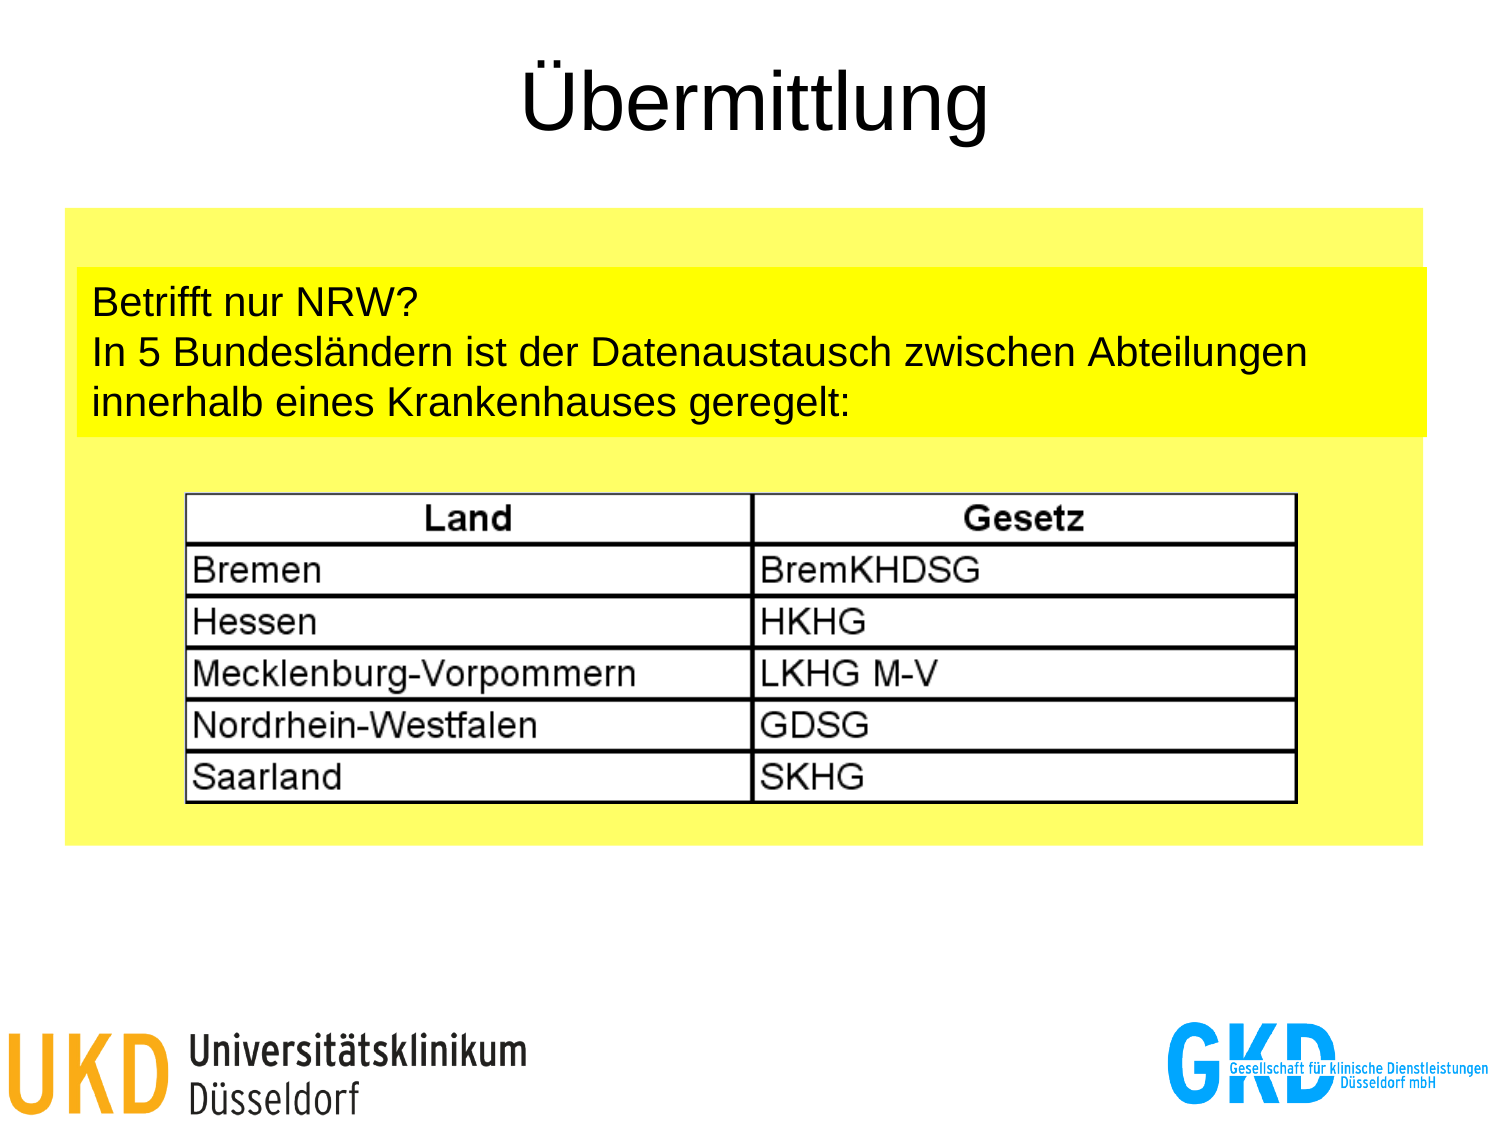

# Übermittlung
§5 Abs. (1) GDSG NRW:
„… Als Übermittlung gilt auch die Weitergabe von Patientendaten an Personen in anderen Organisationseinheiten innerhalb der Einrichtung oder öffentlichen Stelle, sofern diese Organisationseinheiten nicht unmittelbar mit Untersuchungen, Behandlungen oder sonstigen Maßnahmen nach §2 Abs. 1 befasst sind…“
Innere, Chirurgie, Gyn, … - Dritte im Sinne des Datenschutzes
Sieht Ihr Rechtekonzept dies vor?
Was heißt das für mobile (private) Geräte?
Betrifft nur NRW?
In 5 Bundesländern ist der Datenaustausch zwischen Abteilungen innerhalb eines Krankenhauses geregelt: